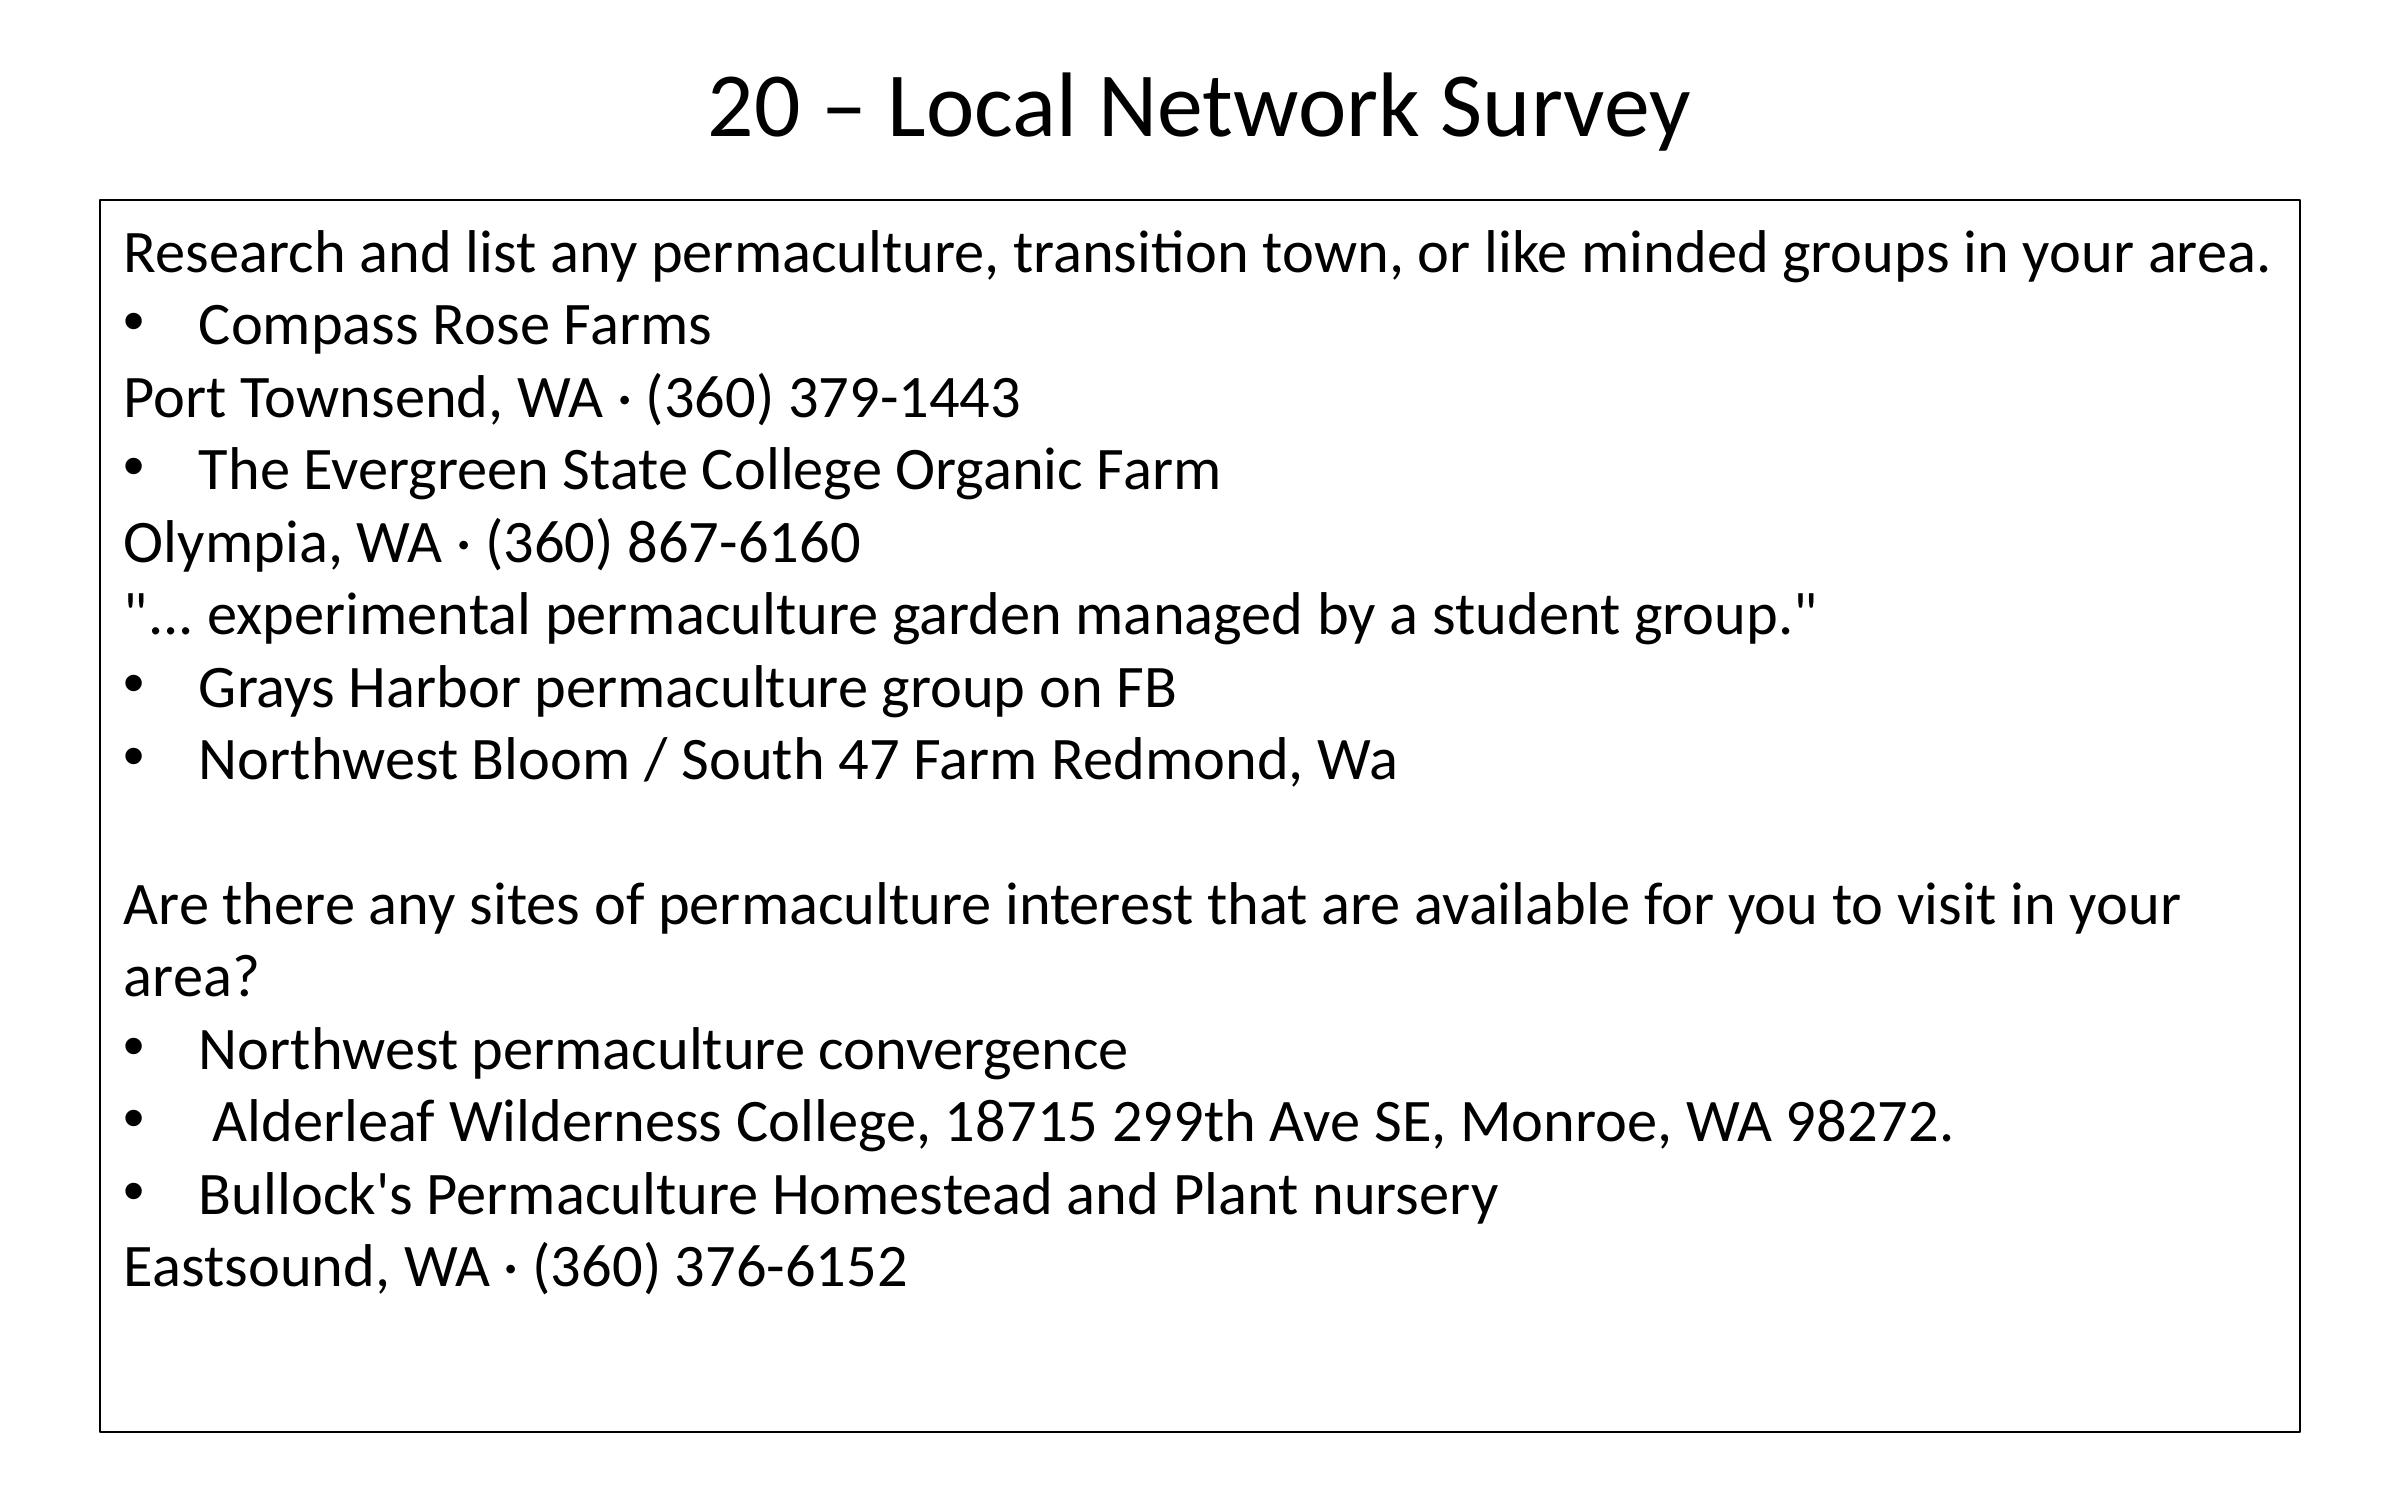

20 – Local Network Survey
Research and list any permaculture, transition town, or like minded groups in your area.
Compass Rose Farms
Port Townsend, WA · (360) 379-1443
The Evergreen State College Organic Farm
Olympia, WA · (360) 867-6160
"... experimental permaculture garden managed by a student group."
Grays Harbor permaculture group on FB
Northwest Bloom / South 47 Farm Redmond, Wa
Are there any sites of permaculture interest that are available for you to visit in your area?
Northwest permaculture convergence
 Alderleaf Wilderness College, 18715 299th Ave SE, Monroe, WA 98272.
Bullock's Permaculture Homestead and Plant nursery
Eastsound, WA · (360) 376-6152